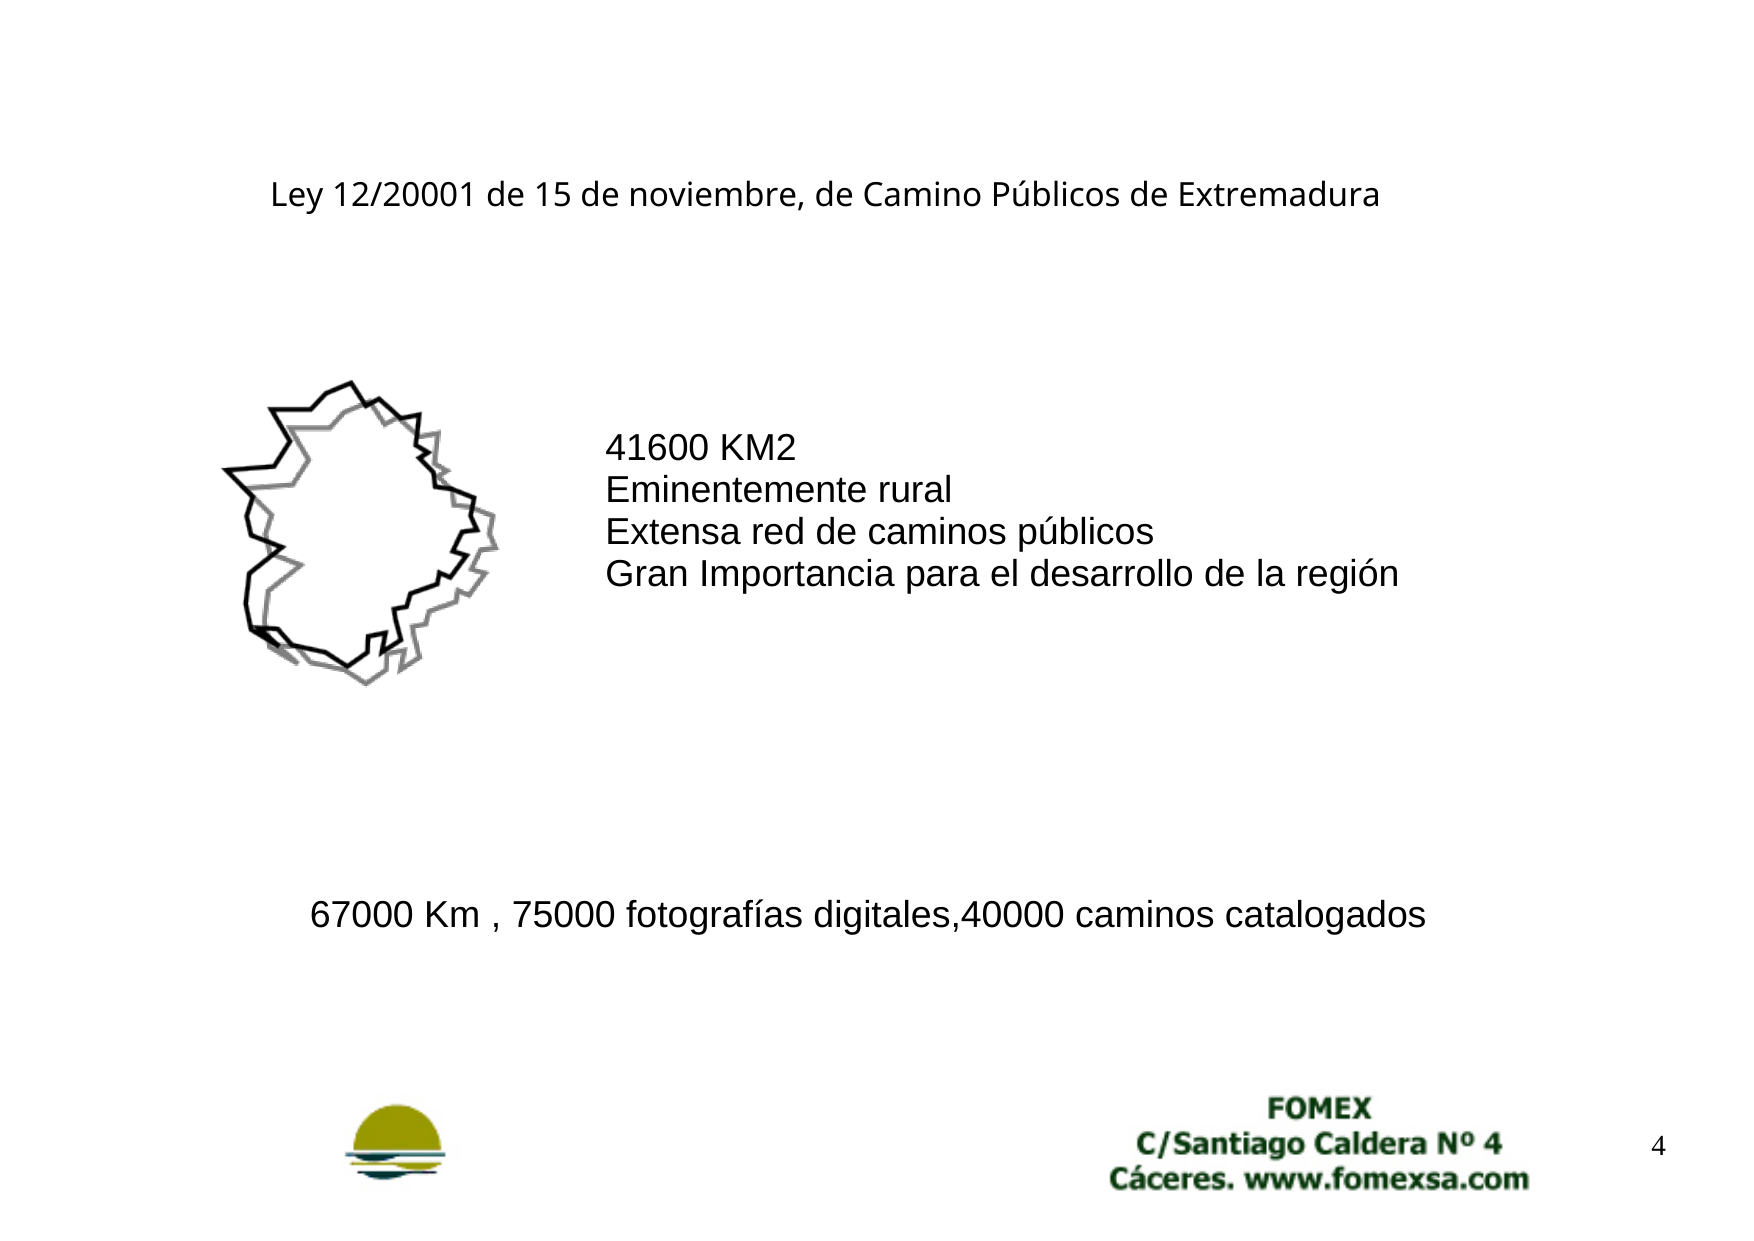

Ley 12/20001 de 15 de noviembre, de Camino Públicos de Extremadura
41600 KM2
Eminentemente rural
Extensa red de caminos públicos
Gran Importancia para el desarrollo de la región
67000 Km , 75000 fotografías digitales,40000 caminos catalogados
FOMEX. Marzo 2007
4